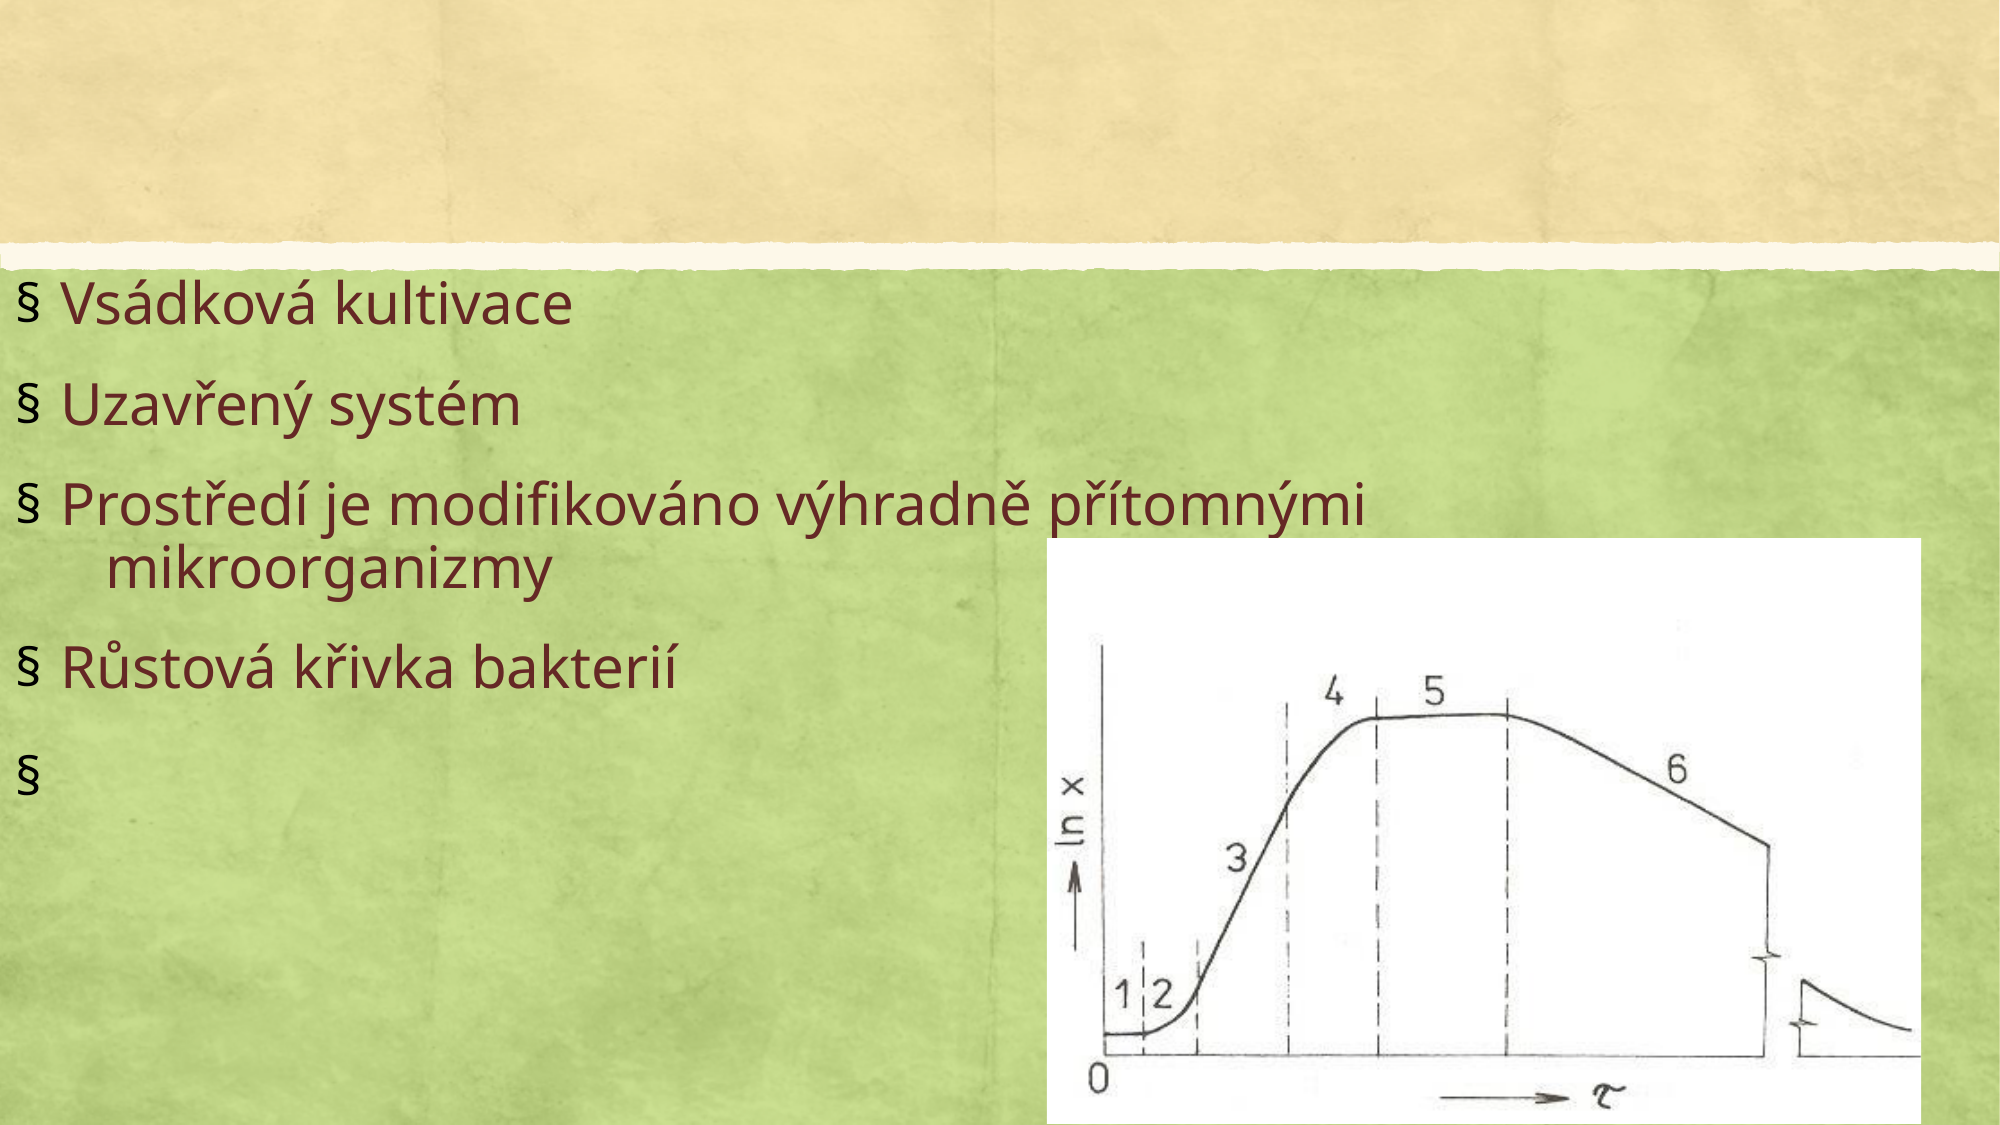

#
Vsádková kultivace
Uzavřený systém
Prostředí je modifikováno výhradně přítomnými mikroorganizmy
Růstová křivka bakterií